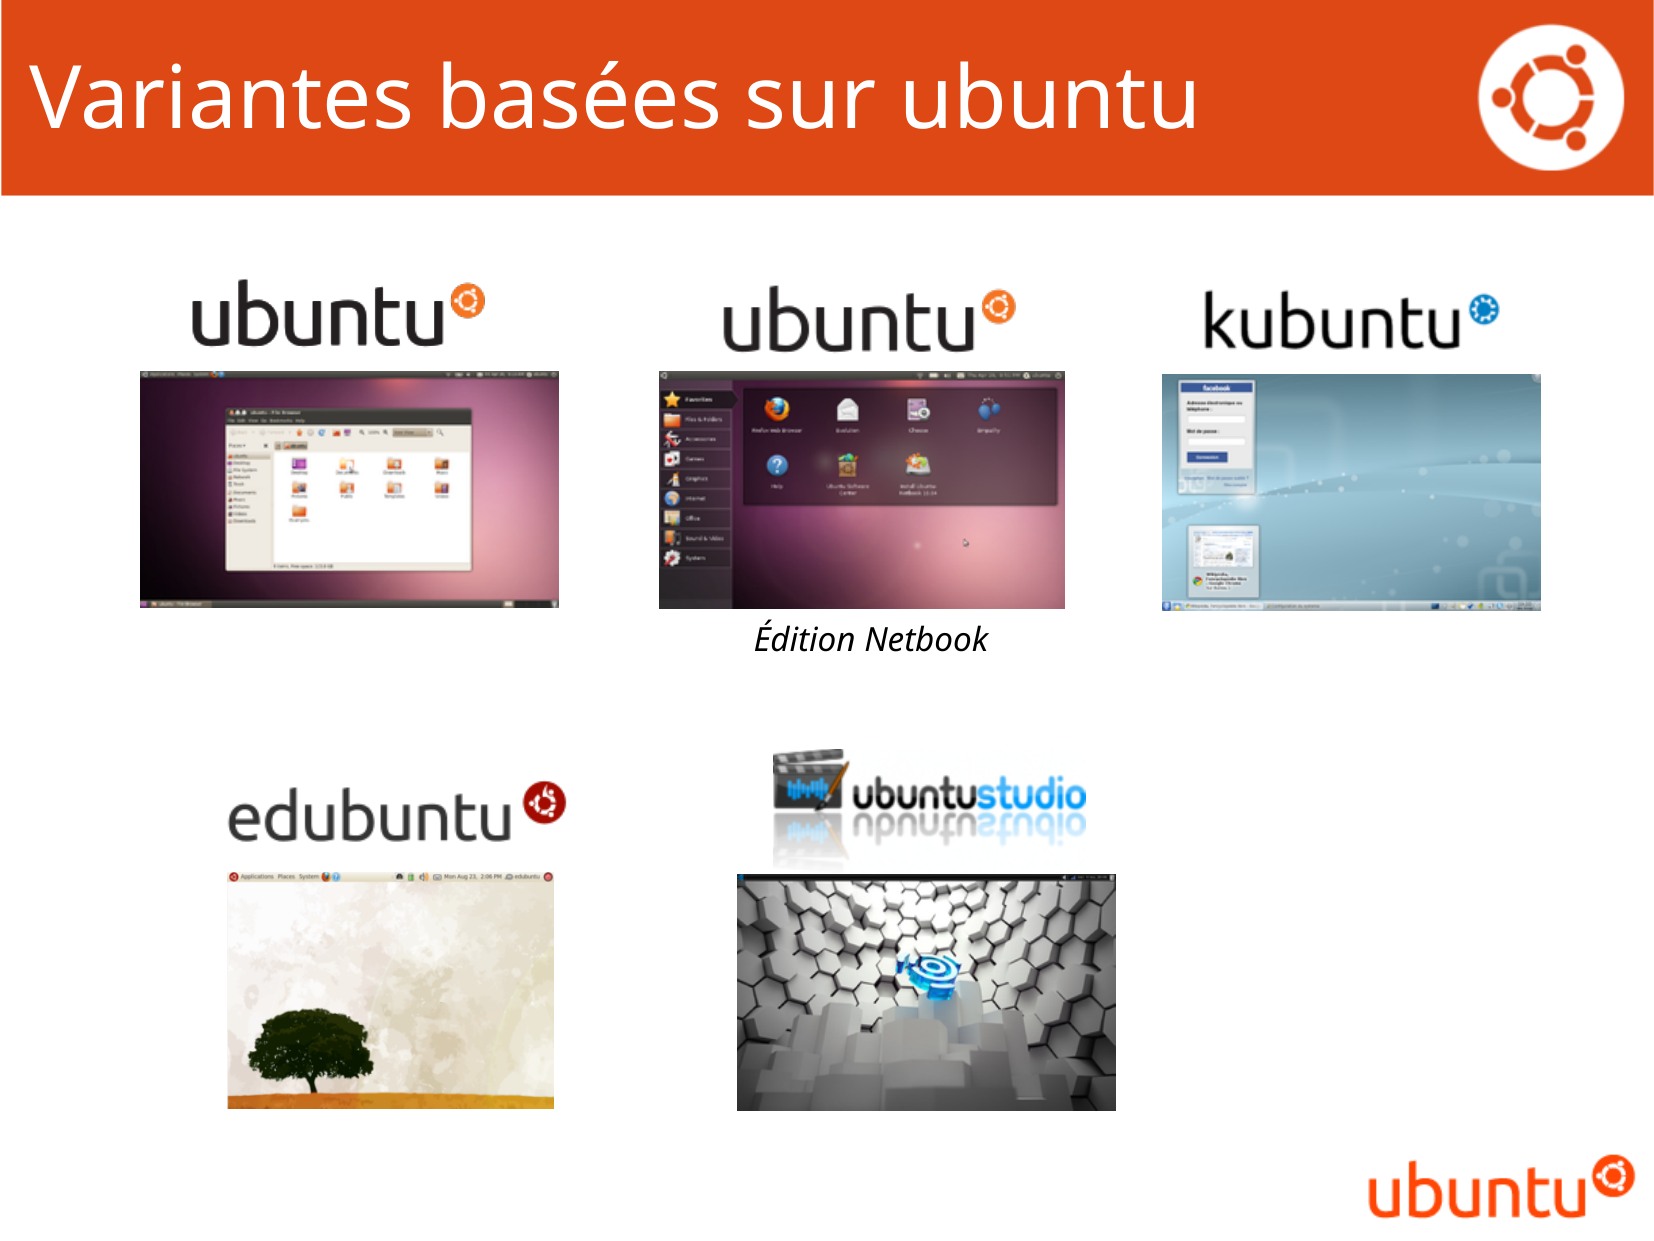

# Variantes basées sur ubuntu
Édition Netbook